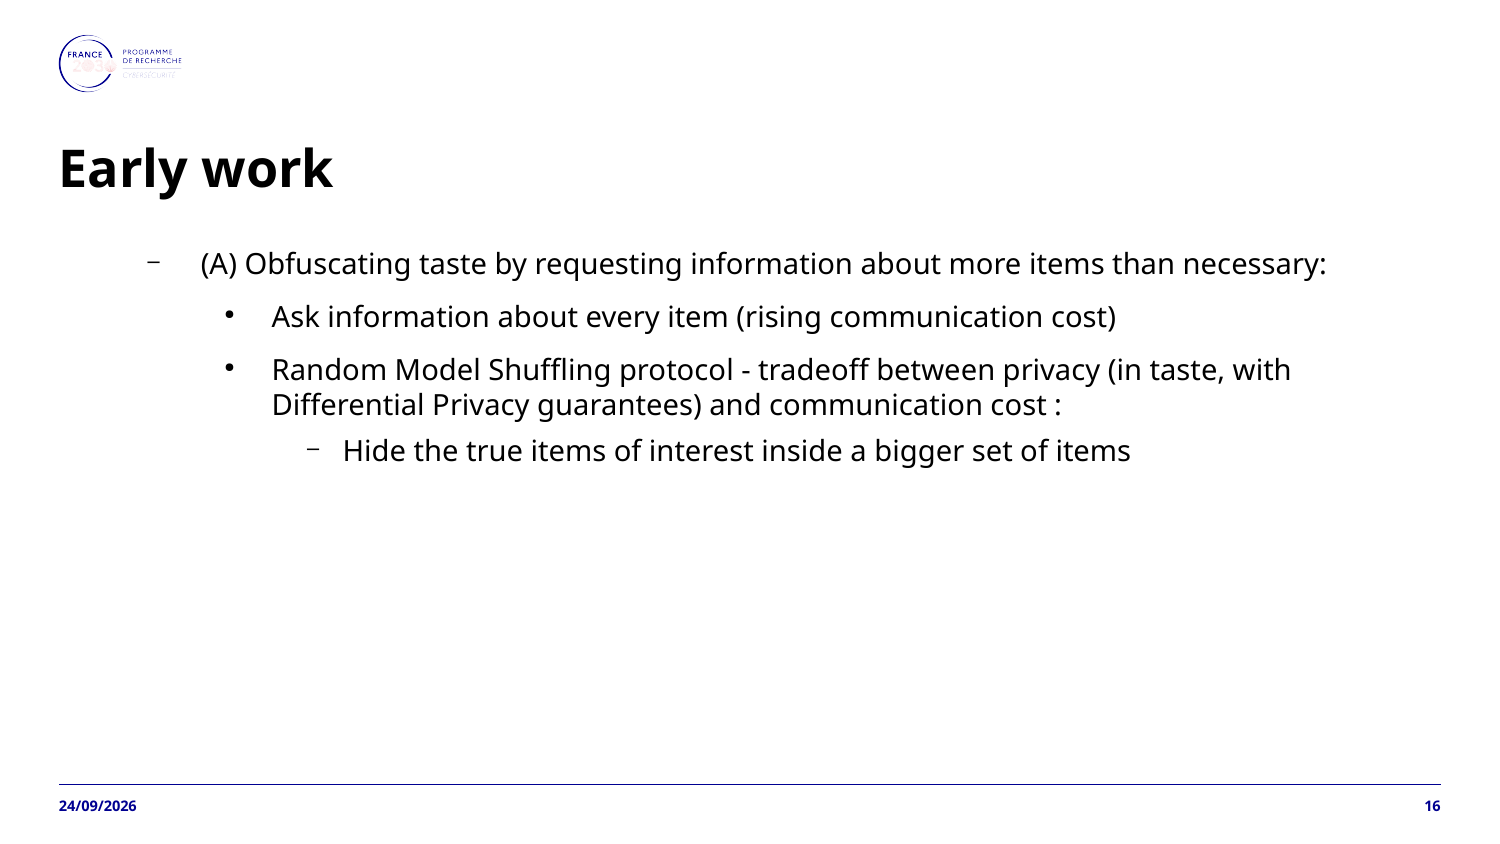

# (A) Obfuscating taste by requesting information about more items than necessary:
Ask information about every item (rising communication cost)
Random Model Shuffling protocol - tradeoff between privacy (in taste, with Differential Privacy guarantees) and communication cost :
Hide the true items of interest inside a bigger set of items
Early work